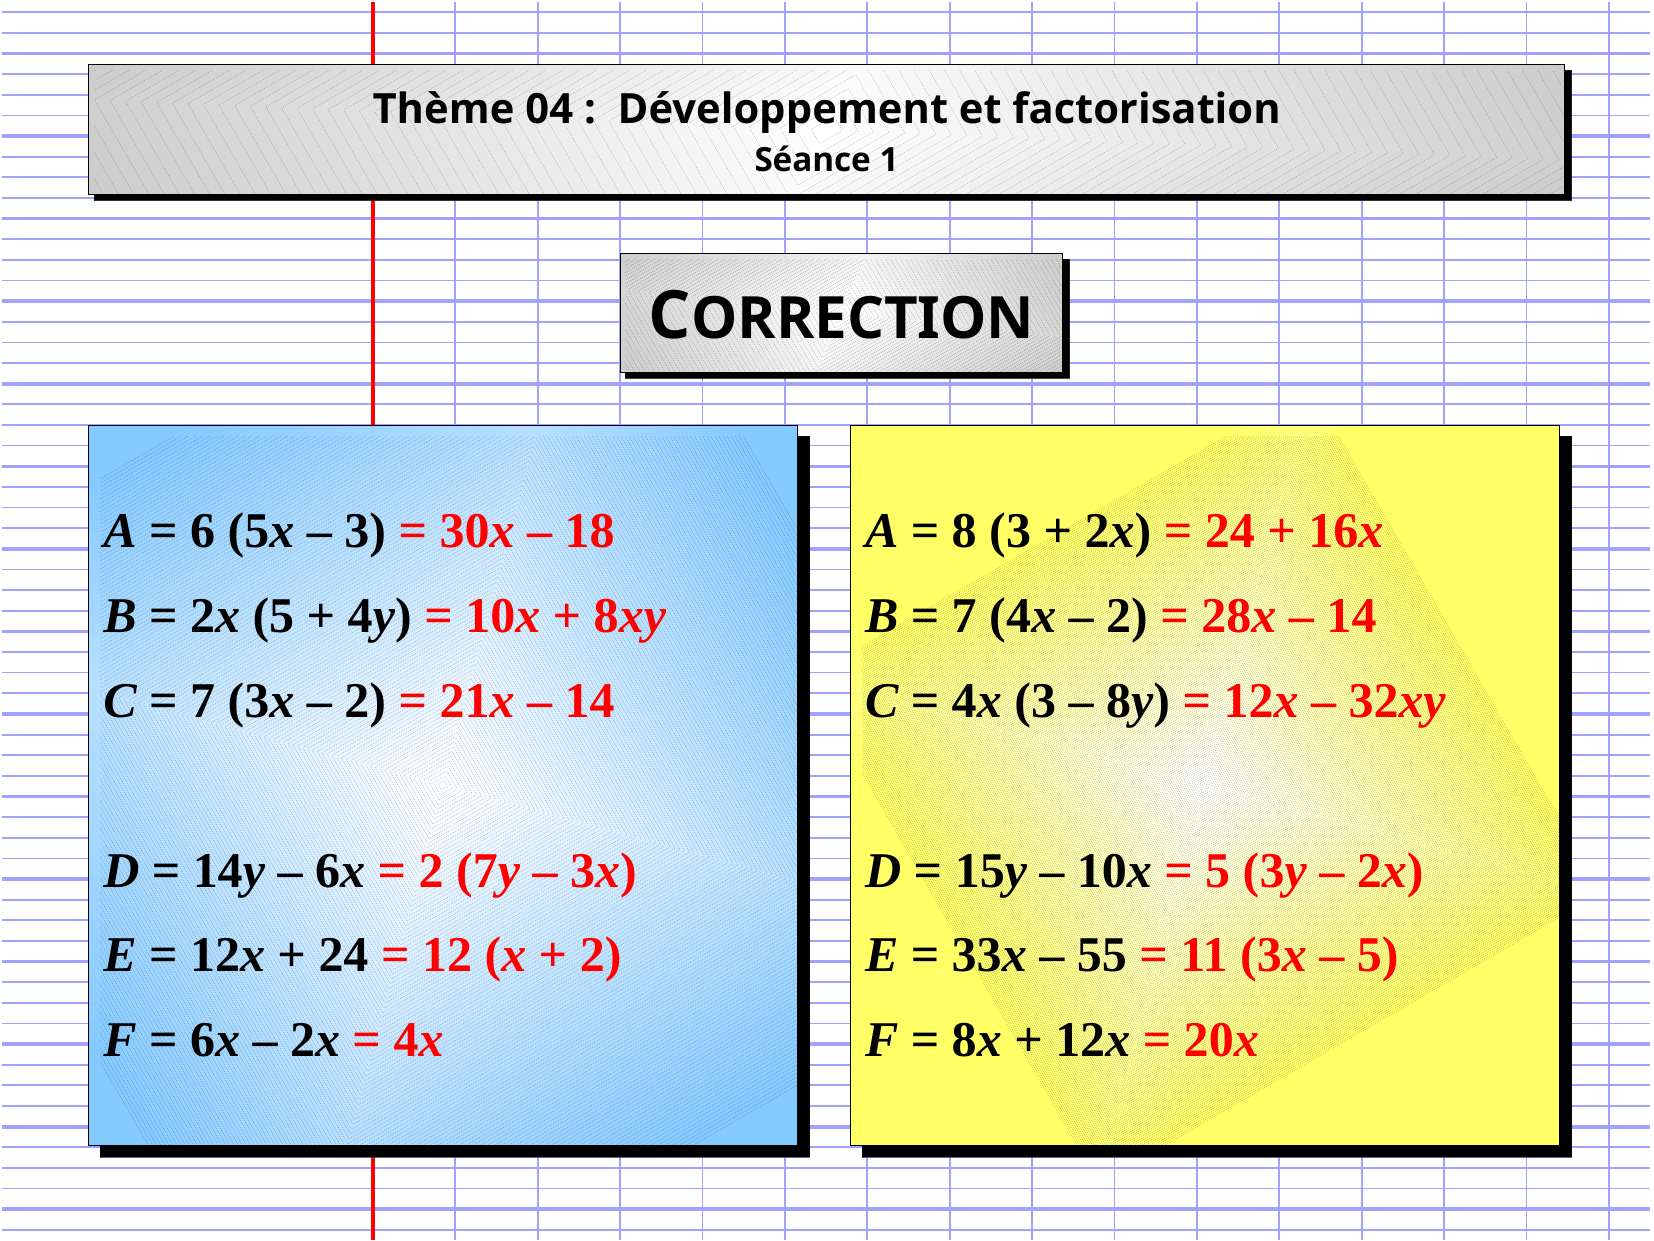

Thème 04 : Développement et factorisation
Séance 1
CORRECTION
A = 6 (5x – 3) = 30x – 18
B = 2x (5 + 4y) = 10x + 8xy
C = 7 (3x – 2) = 21x – 14
D = 14y – 6x = 2 (7y – 3x)
E = 12x + 24 = 12 (x + 2)
F = 6x – 2x = 4x
A = 8 (3 + 2x) = 24 + 16x
B = 7 (4x – 2) = 28x – 14
C = 4x (3 – 8y) = 12x – 32xy
D = 15y – 10x = 5 (3y – 2x)
E = 33x – 55 = 11 (3x – 5)
F = 8x + 12x = 20x